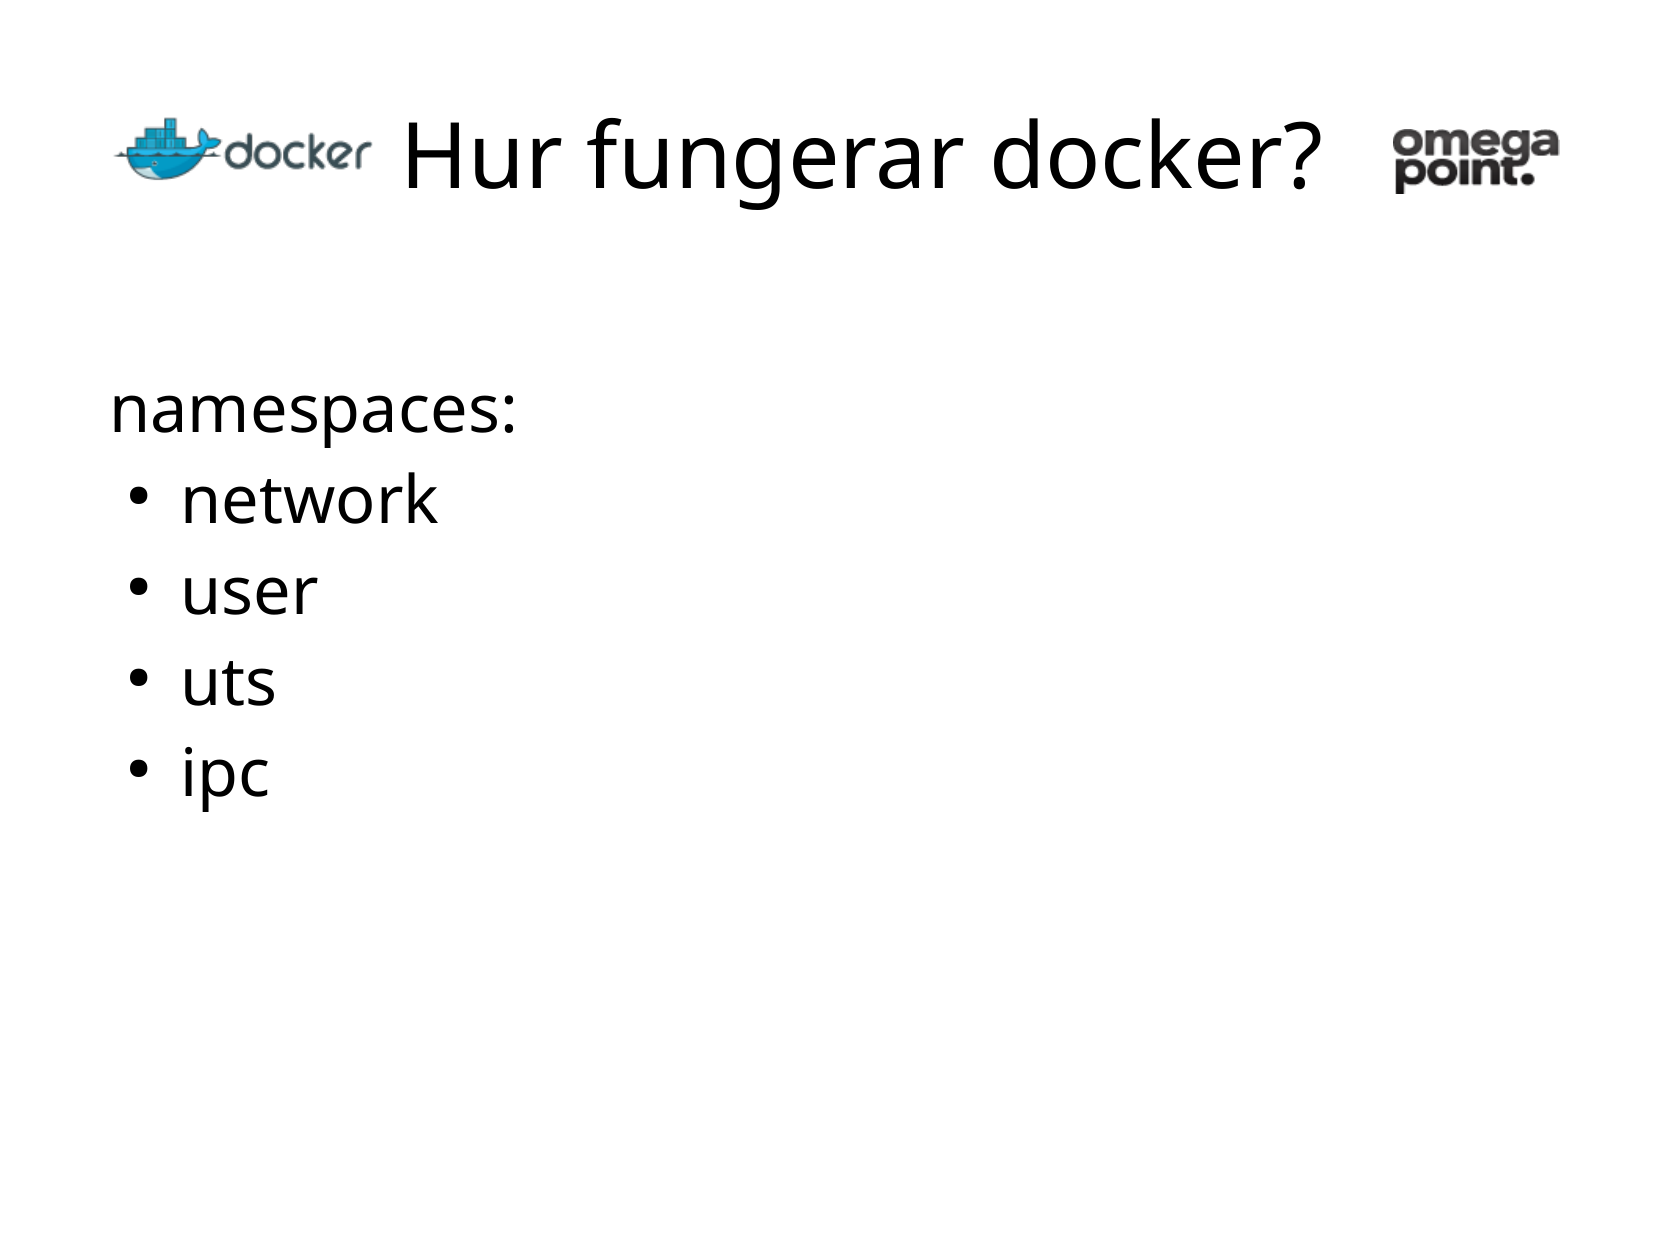

# Hur fungerar docker?
namespaces:
network
user
uts
ipc